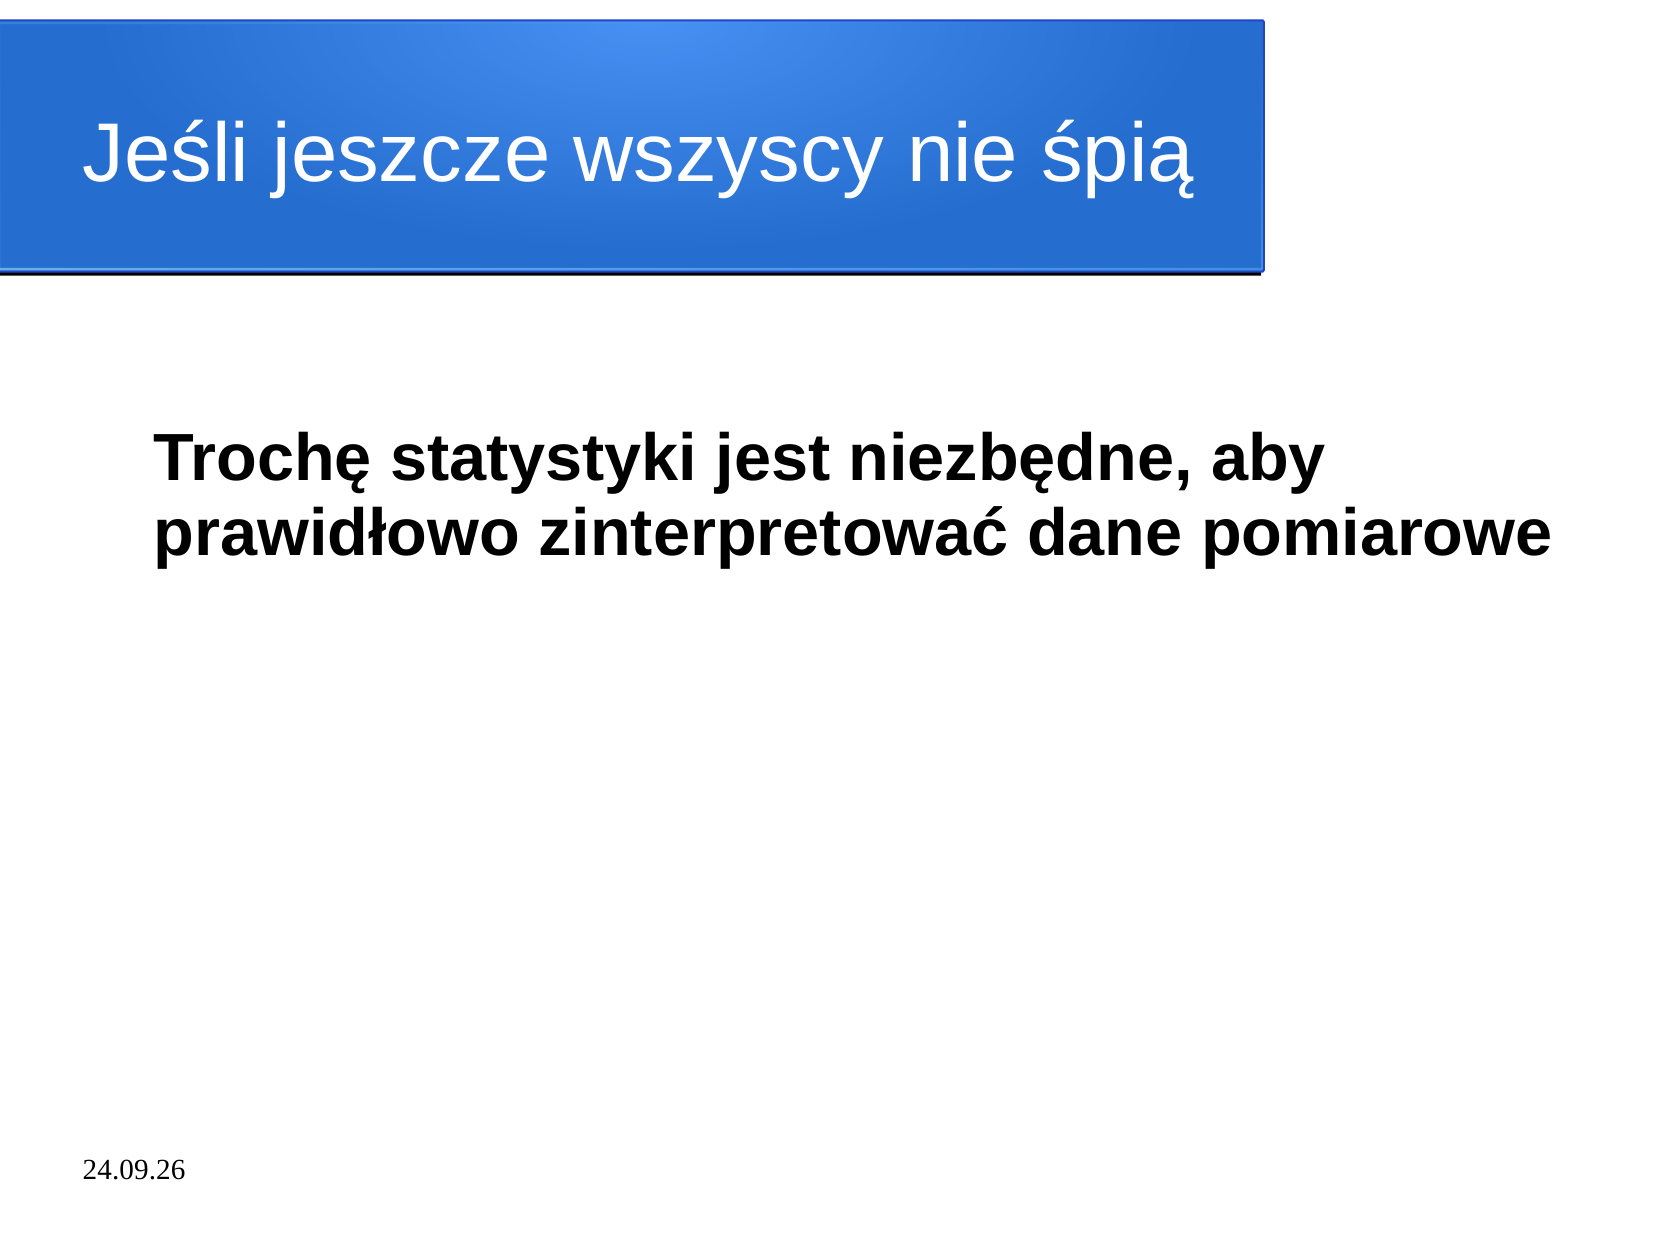

# Jeśli jeszcze wszyscy nie śpią
Trochę statystyki jest niezbędne, aby prawidłowo zinterpretować dane pomiarowe